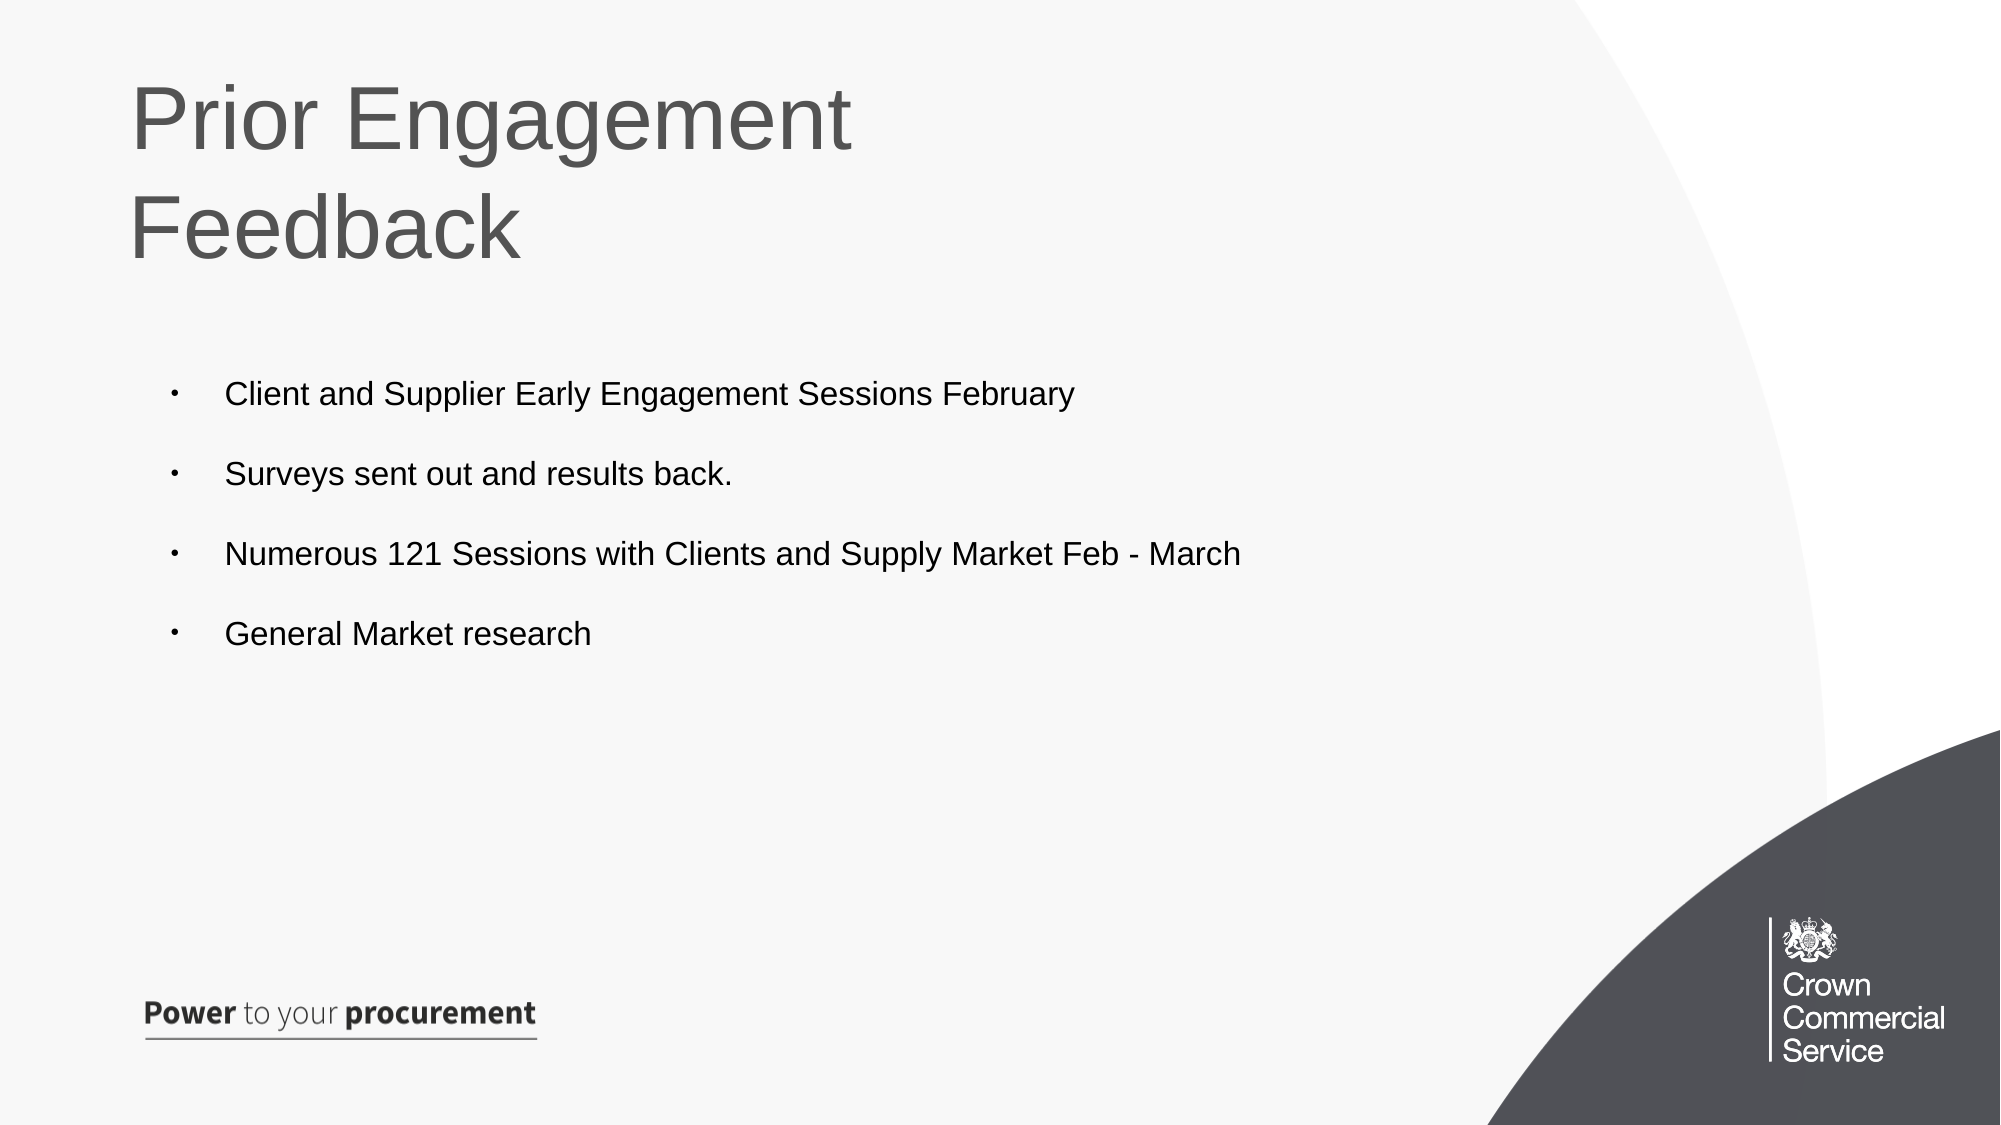

# Prior Engagement Feedback
Client and Supplier Early Engagement Sessions February
Surveys sent out and results back.
Numerous 121 Sessions with Clients and Supply Market Feb - March
General Market research